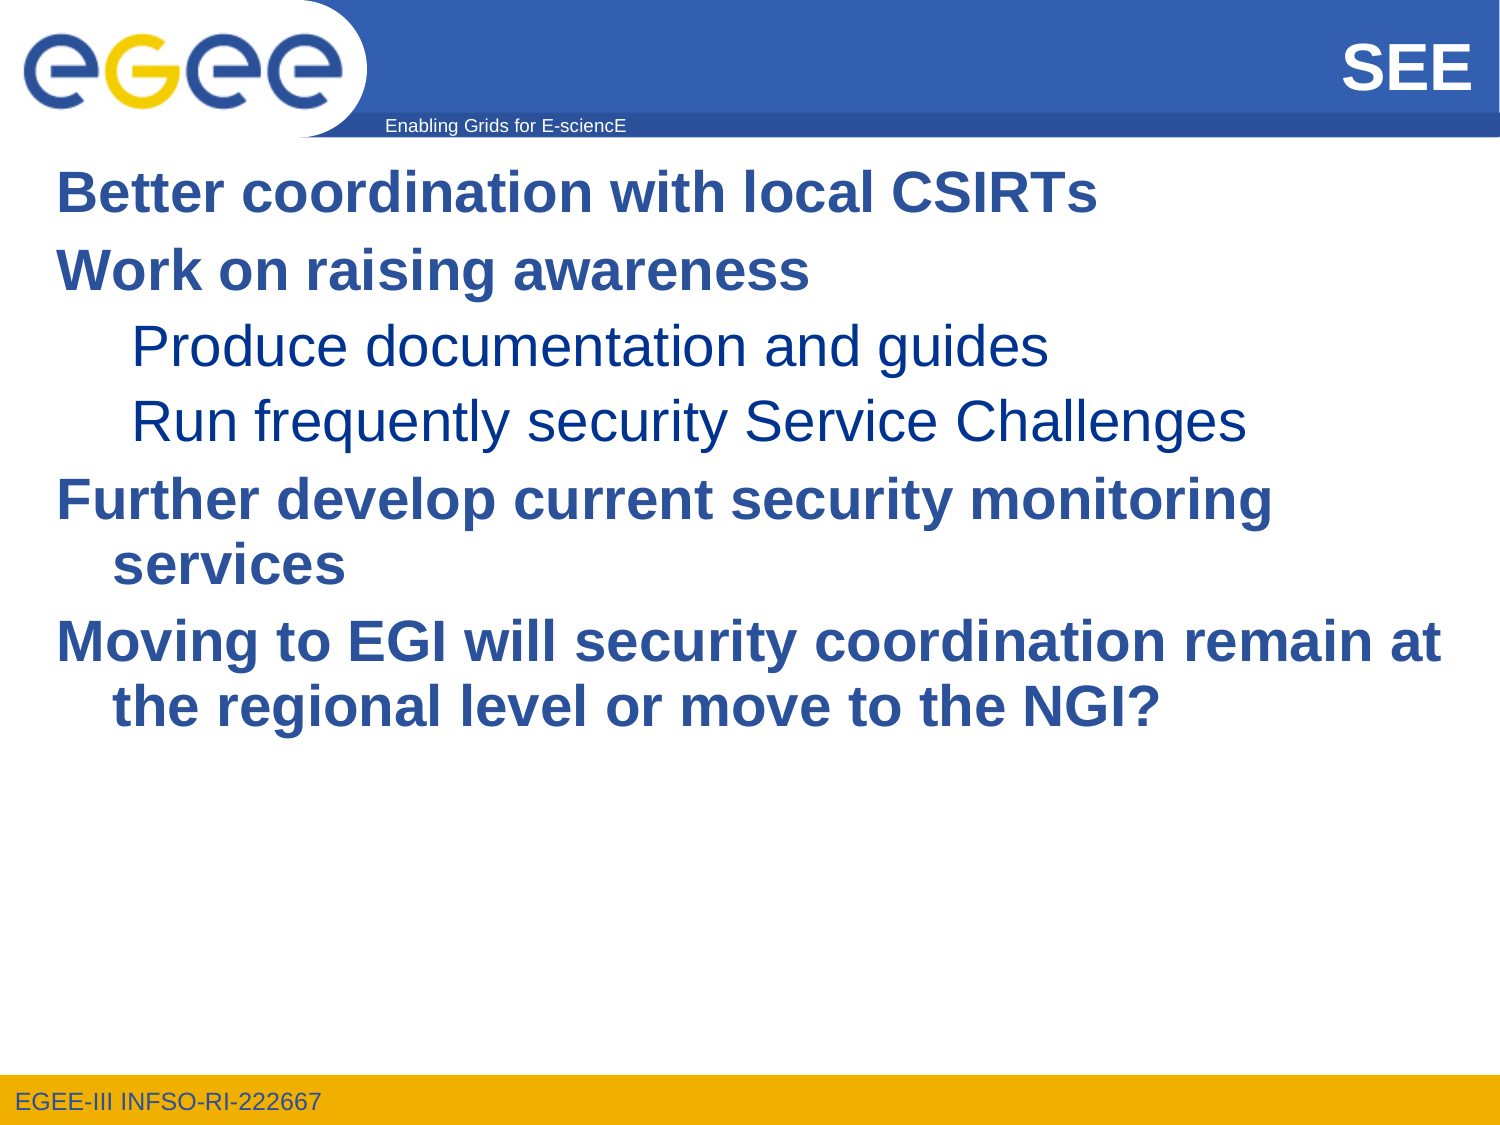

# SEE
Better coordination with local CSIRTs
Work on raising awareness
Produce documentation and guides
Run frequently security Service Challenges
Further develop current security monitoring services
Moving to EGI will security coordination remain at the regional level or move to the NGI?